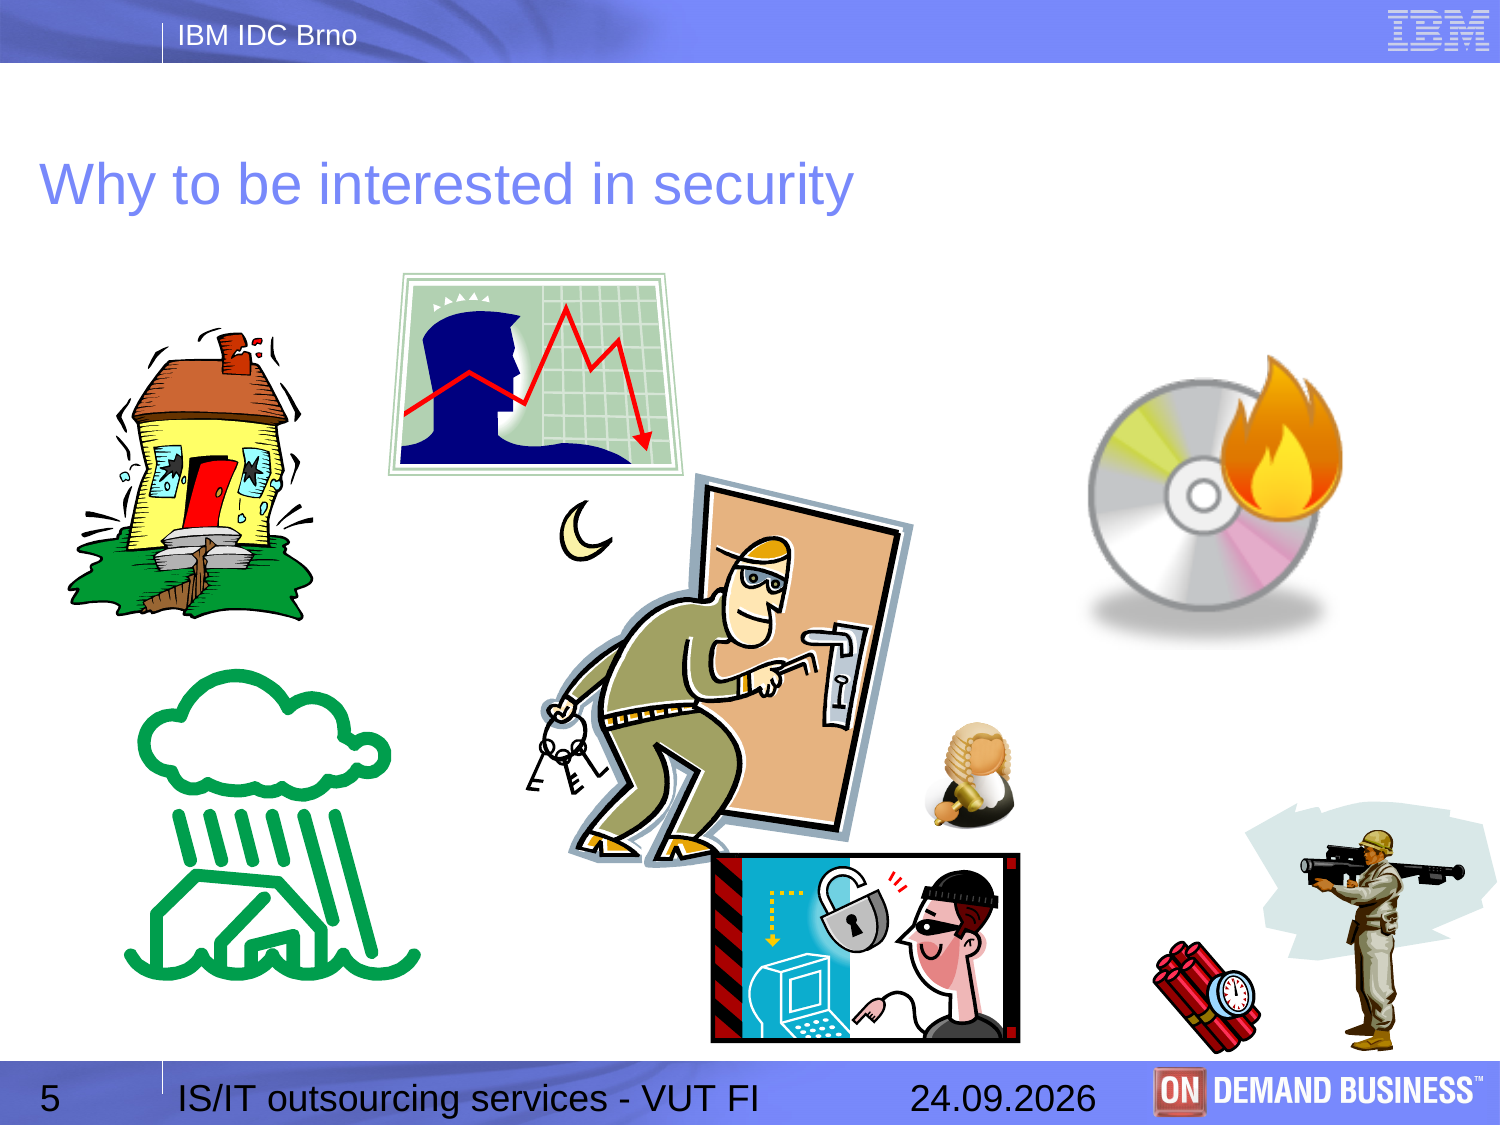

# Why to be interested in security
5
IS/IT outsourcing services - VUT FI